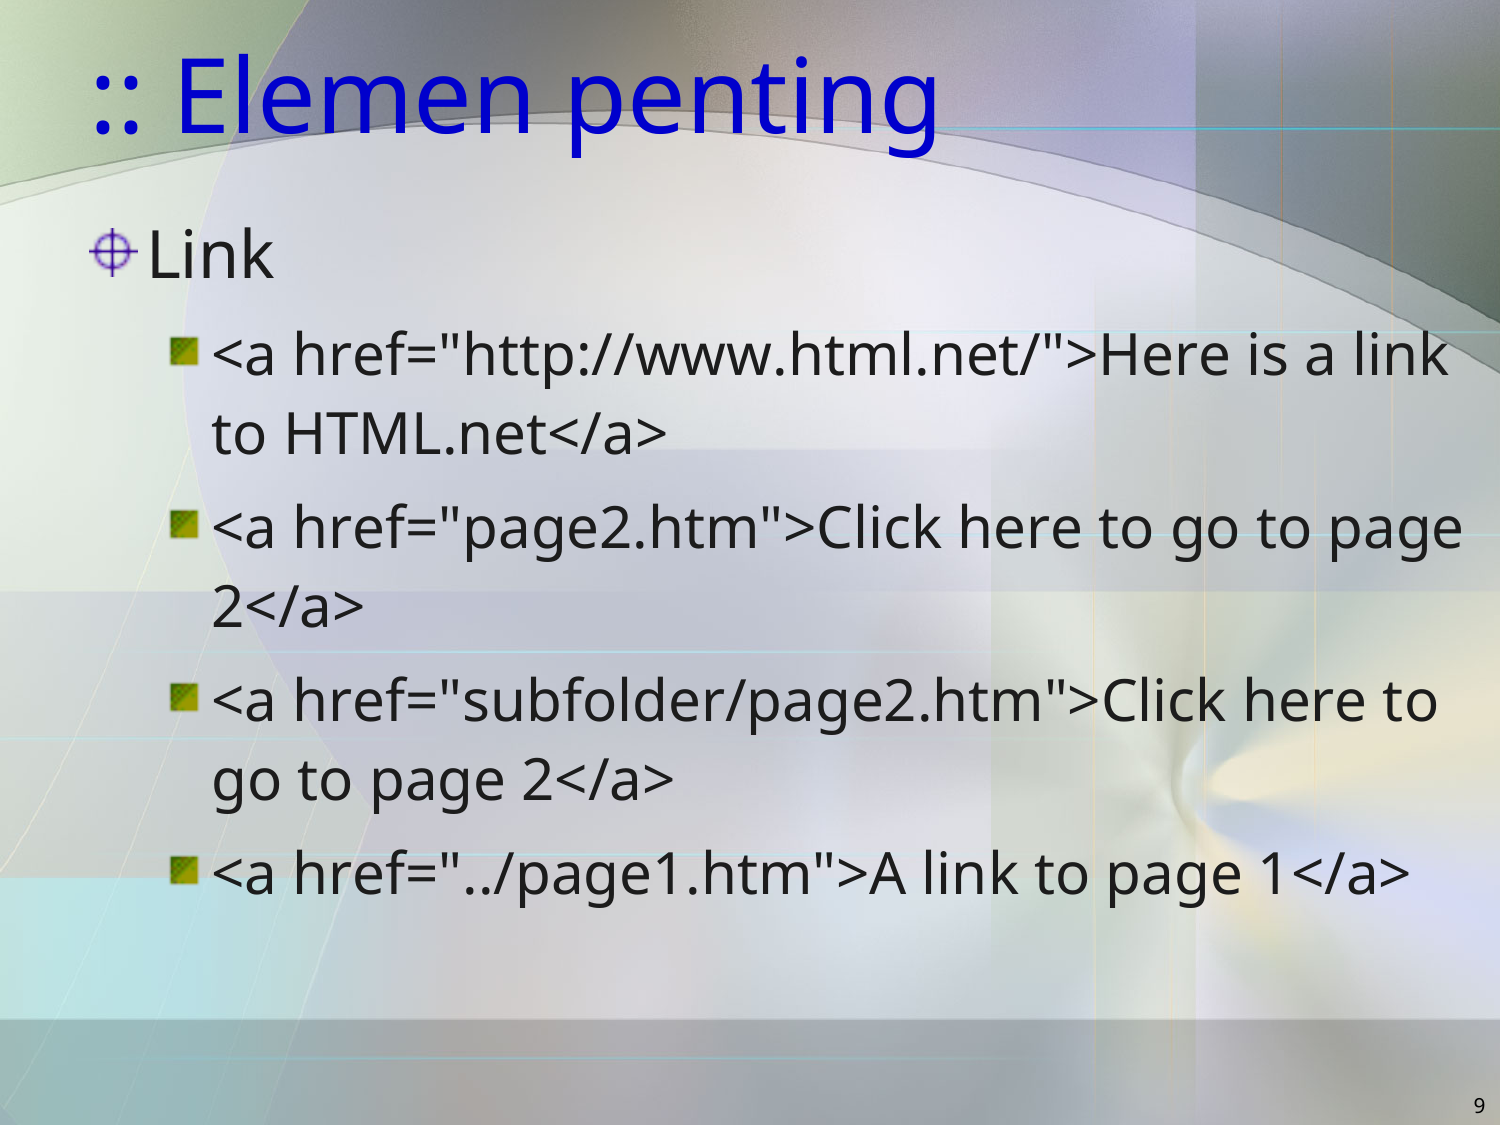

# :: Elemen penting
Link
<a href="http://www.html.net/">Here is a link to HTML.net</a>
<a href="page2.htm">Click here to go to page 2</a>
<a href="subfolder/page2.htm">Click here to go to page 2</a>
<a href="../page1.htm">A link to page 1</a>
9